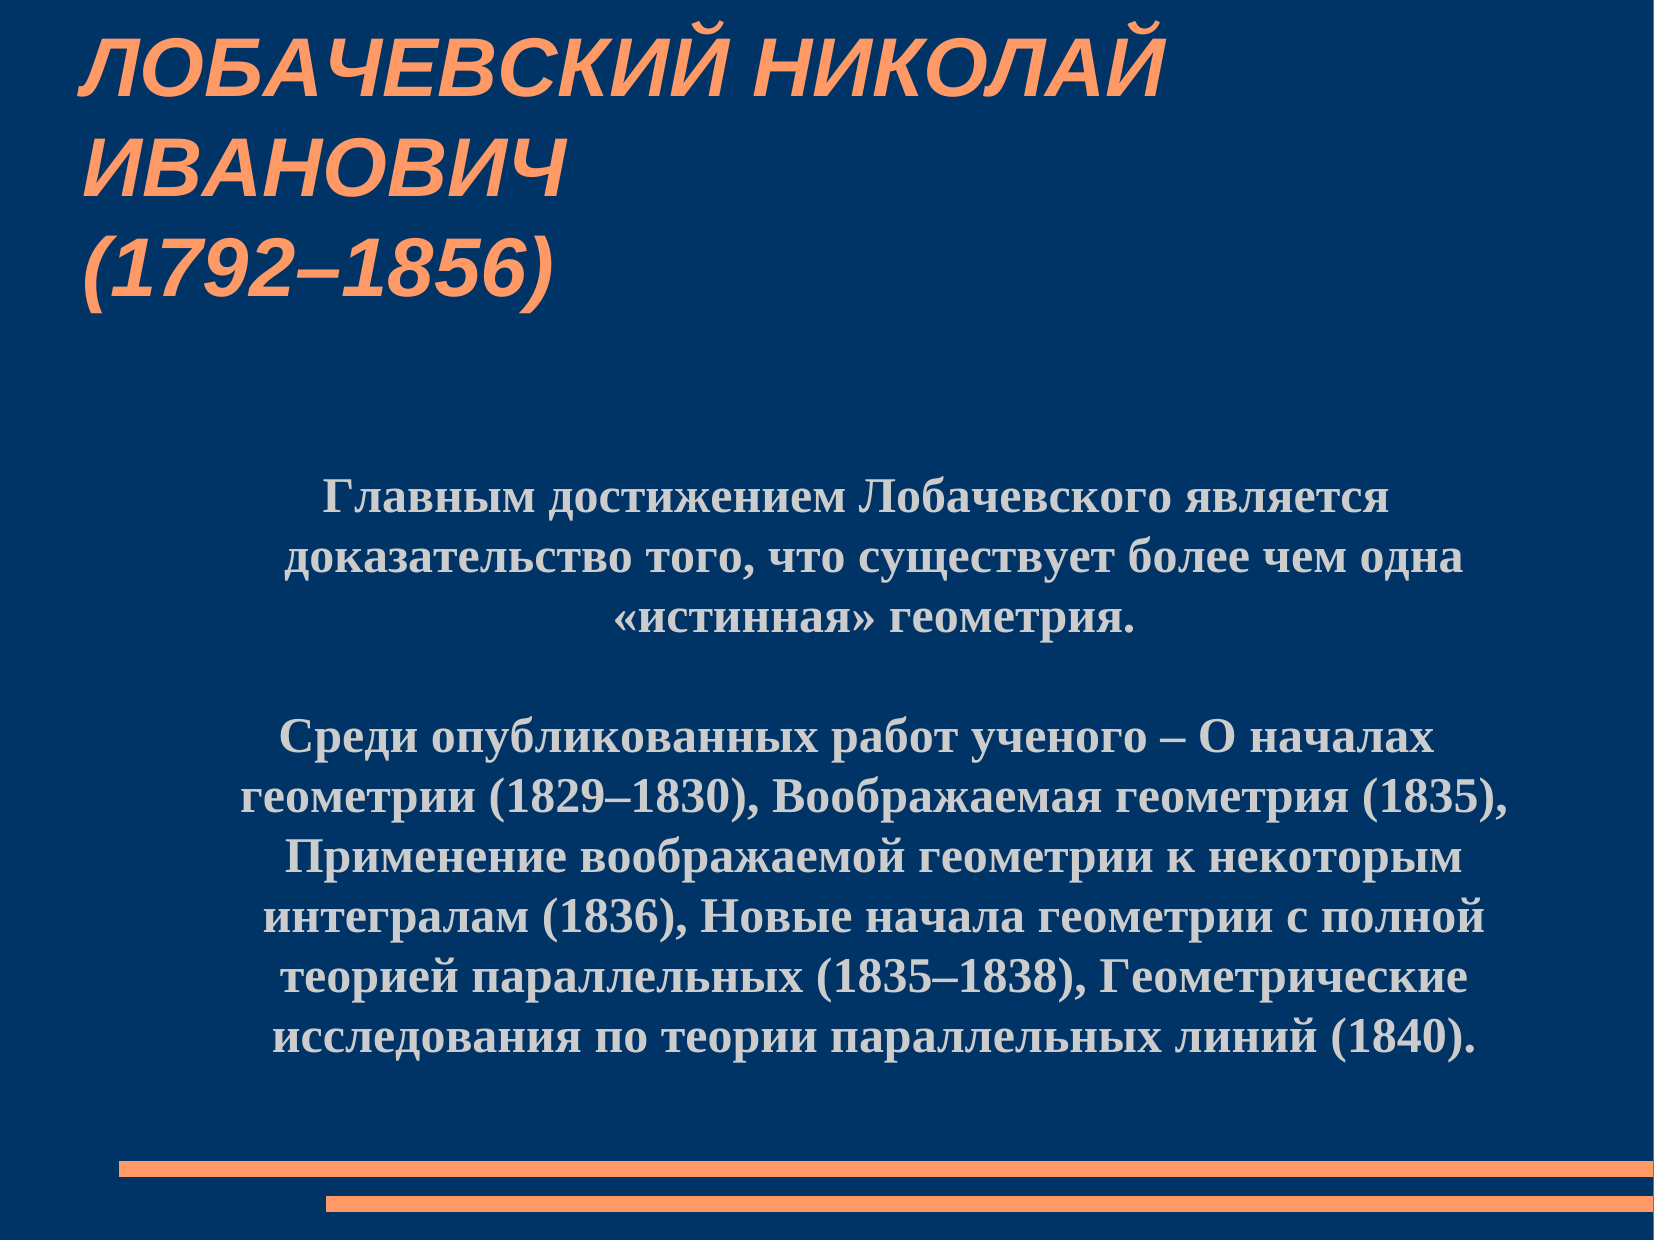

# ЛОБАЧЕВСКИЙ НИКОЛАЙ ИВАНОВИЧ (1792–1856)
Главным достижением Лобачевского является доказательство того, что существует более чем одна «истинная» геометрия.
Среди опубликованных работ ученого – О началах геометрии (1829–1830), Воображаемая геометрия (1835), Применение воображаемой геометрии к некоторым интегралам (1836), Новые начала геометрии с полной теорией параллельных (1835–1838), Геометрические исследования по теории параллельных линий (1840).